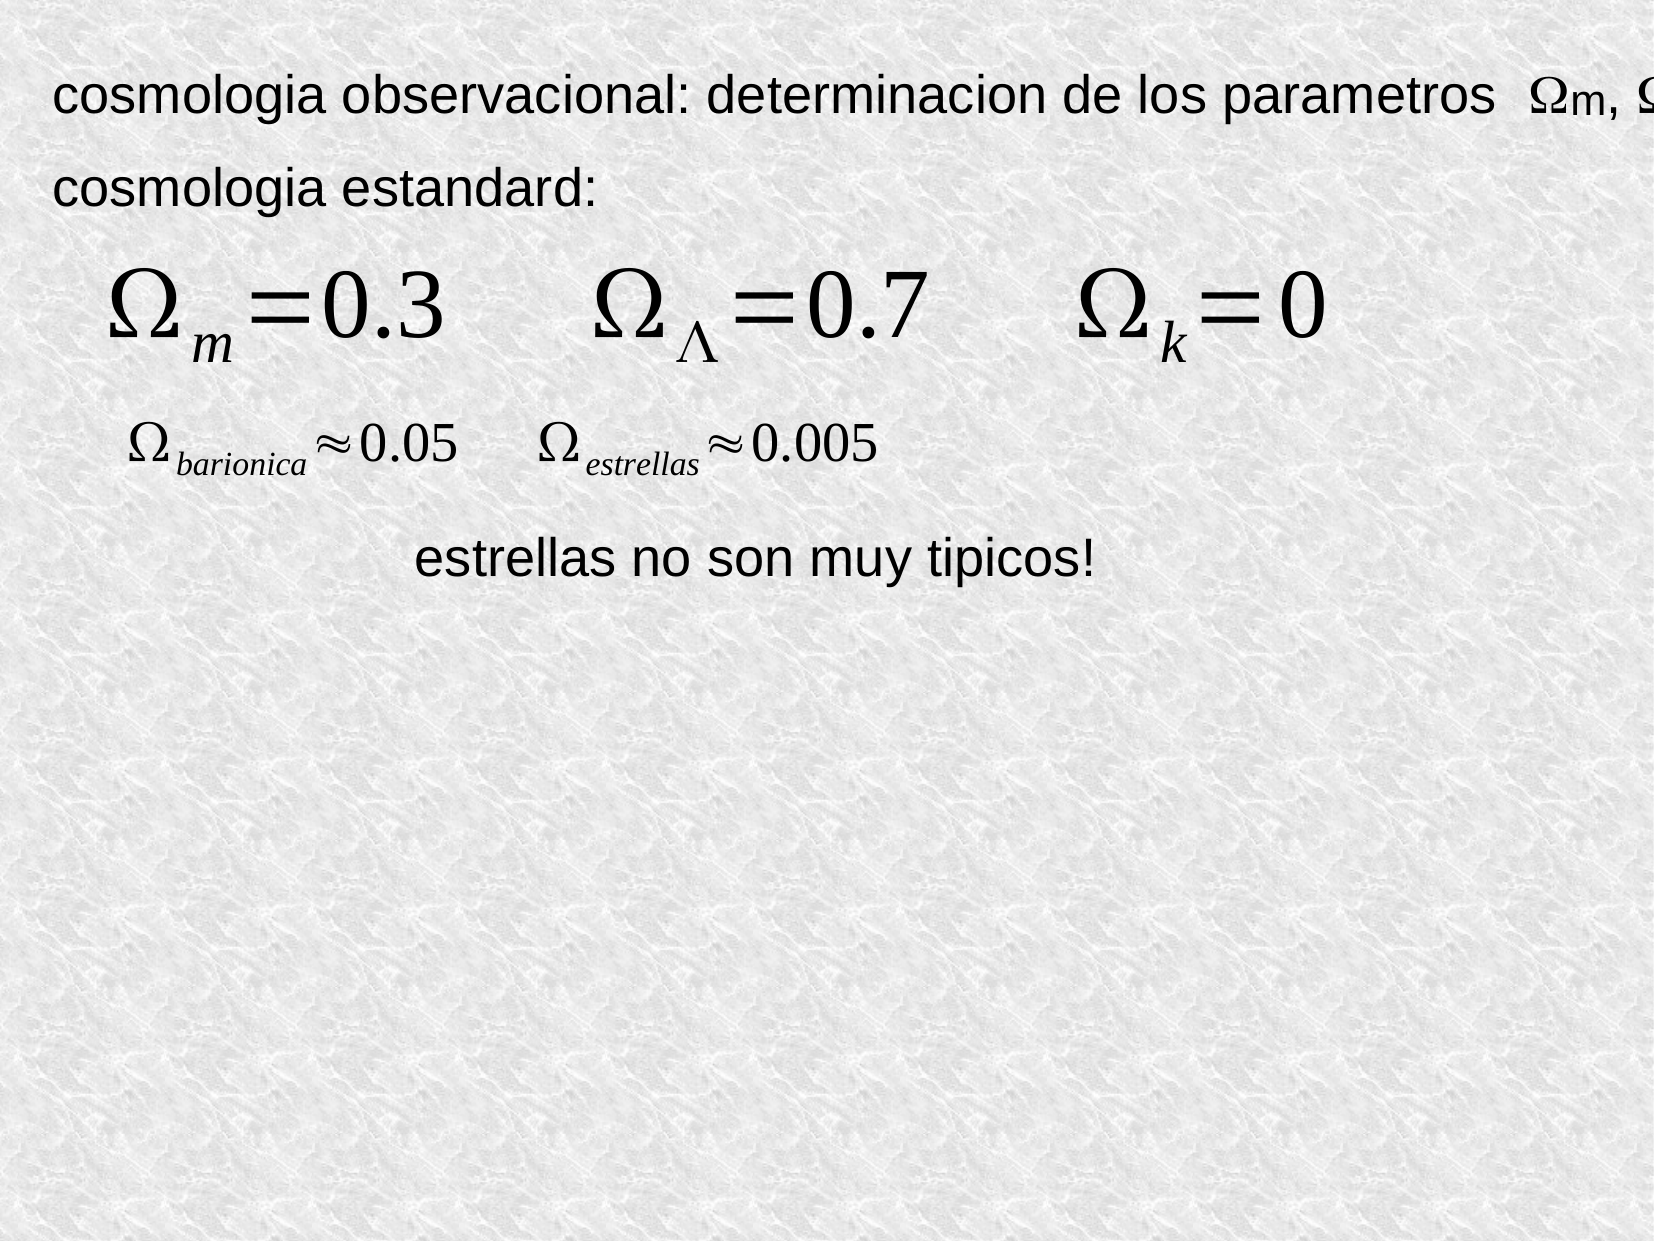

cosmologia observacional: determinacion de los parametros m, k, 
cosmologia estandard:
estrellas no son muy tipicos!